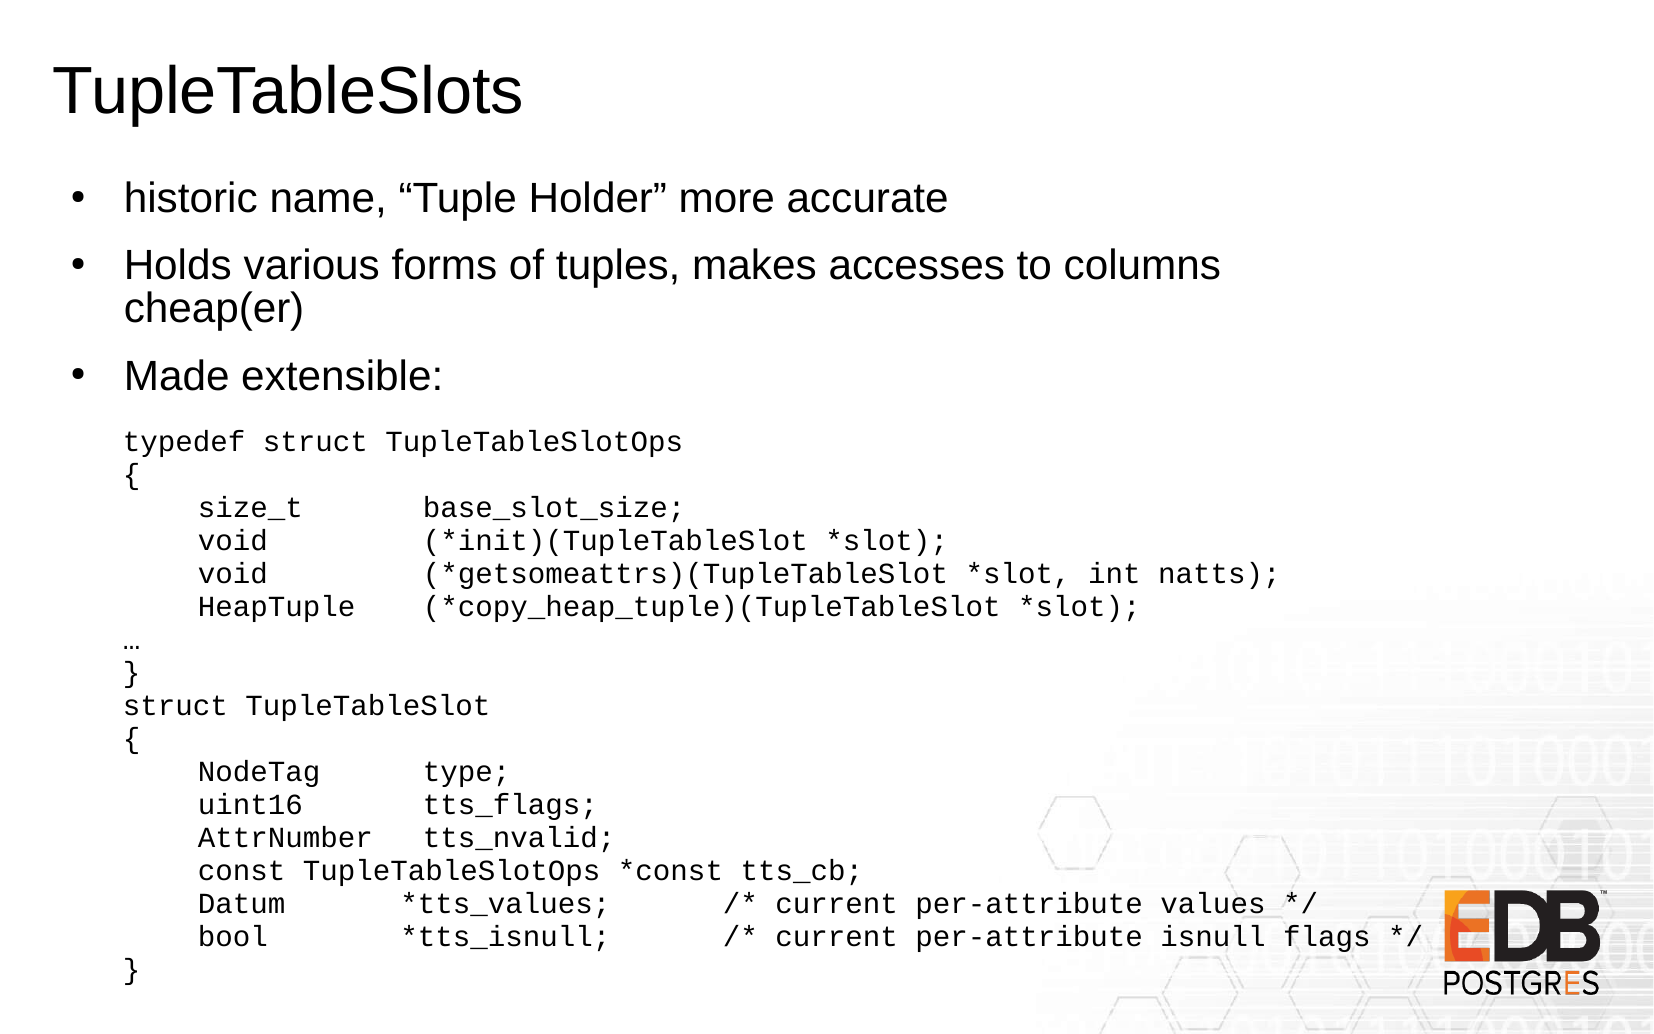

# TupleTableSlots
historic name, “Tuple Holder” more accurate
Holds various forms of tuples, makes accesses to columns cheap(er)
Made extensible:
typedef struct TupleTableSlotOps
{
	size_t		base_slot_size;
	void			(*init)(TupleTableSlot *slot);
	void			(*getsomeattrs)(TupleTableSlot *slot, int natts);
	HeapTuple	(*copy_heap_tuple)(TupleTableSlot *slot);
…
}
struct TupleTableSlot
{
	NodeTag		type;
	uint16		tts_flags;
	AttrNumber	tts_nvalid;
	const TupleTableSlotOps *const tts_cb;
	Datum	 *tts_values;		/* current per-attribute values */
	bool	 	 *tts_isnull;		/* current per-attribute isnull flags */
}